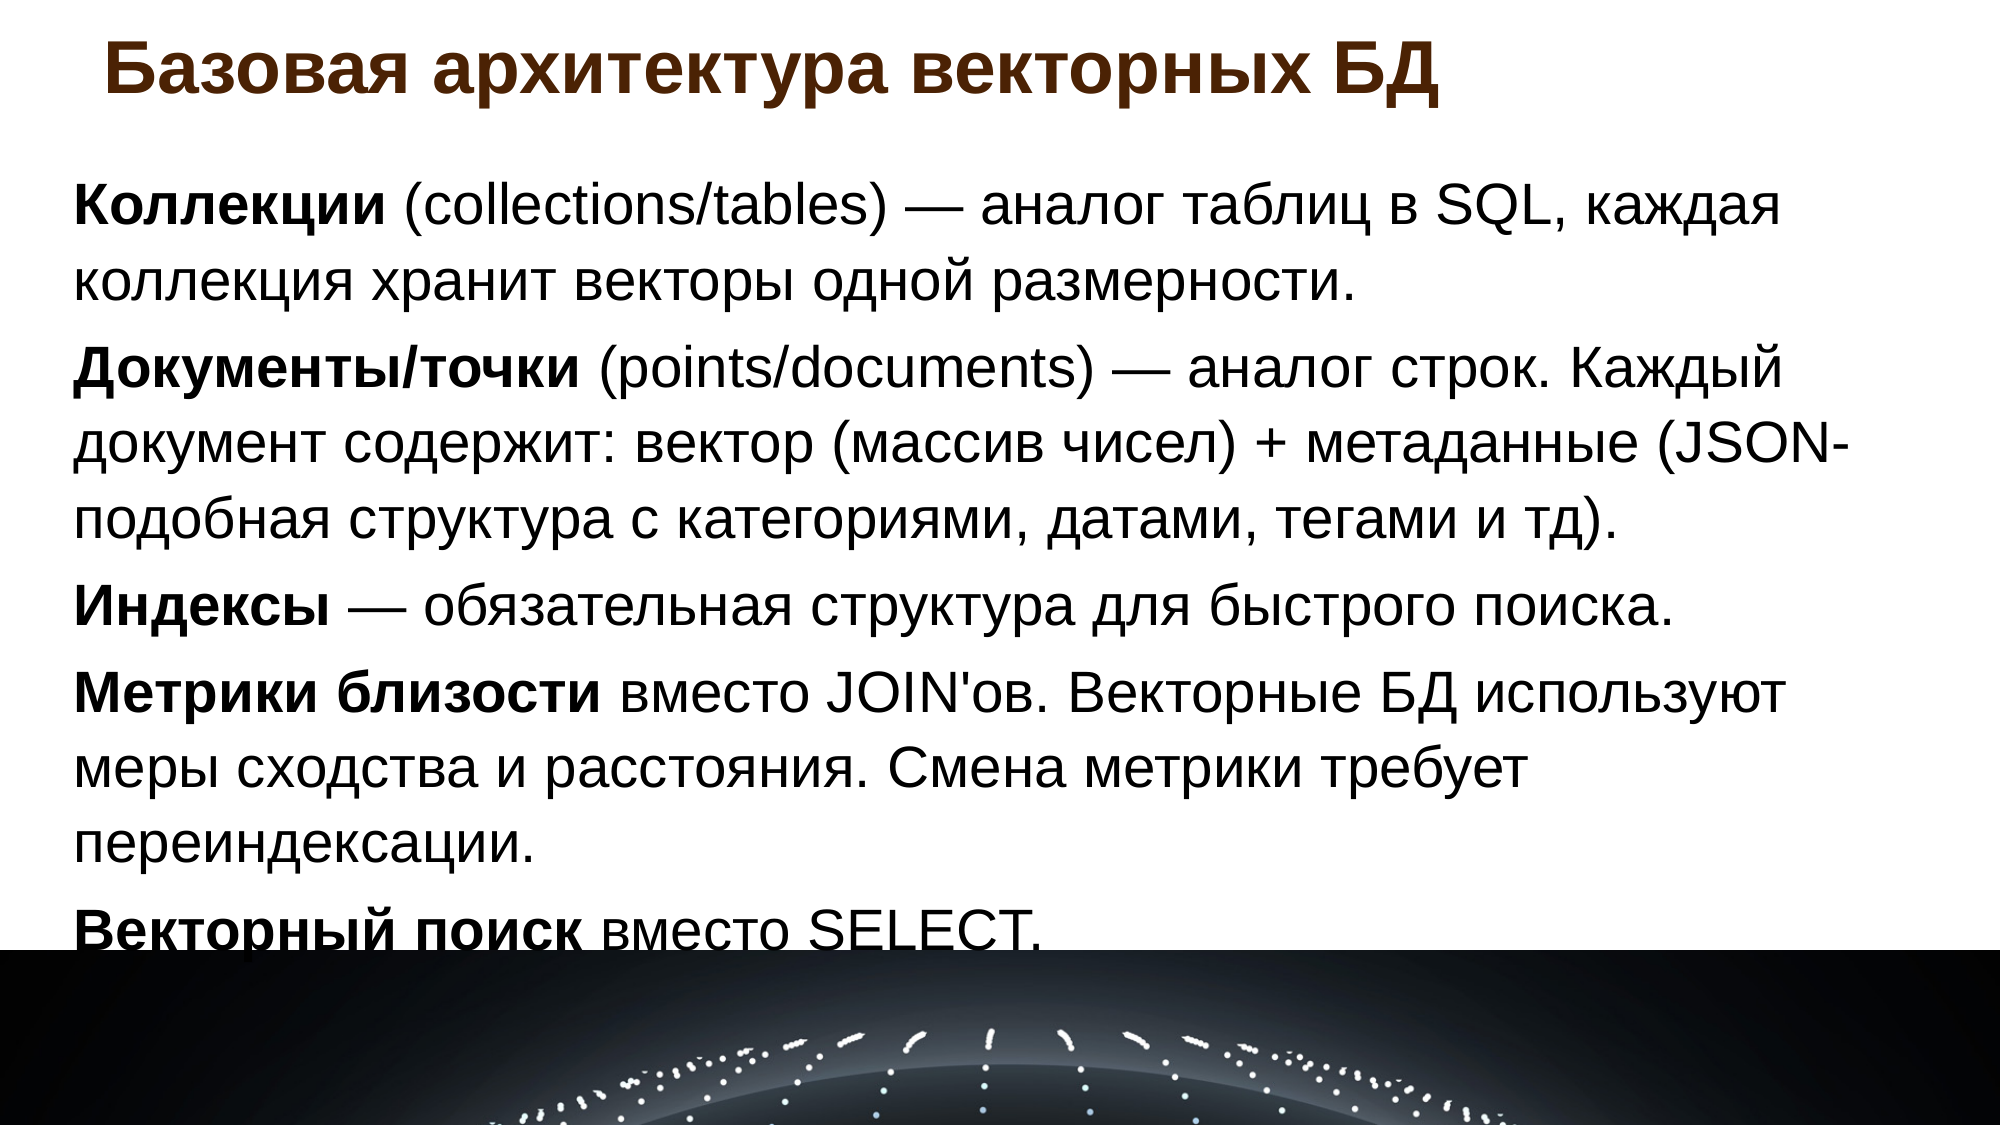

Базовая архитектура векторных БД
Коллекции (collections/tables) — аналог таблиц в SQL, каждая коллекция хранит векторы одной размерности.
Документы/точки (points/documents) — аналог строк. Каждый документ содержит: вектор (массив чисел) + метаданные (JSON-подобная структура с категориями, датами, тегами и тд).
Индексы — обязательная структура для быстрого поиска.
Метрики близости вместо JOIN'ов. Векторные БД используют меры сходства и расстояния. Смена метрики требует переиндексации.
Векторный поиск вместо SELECT.